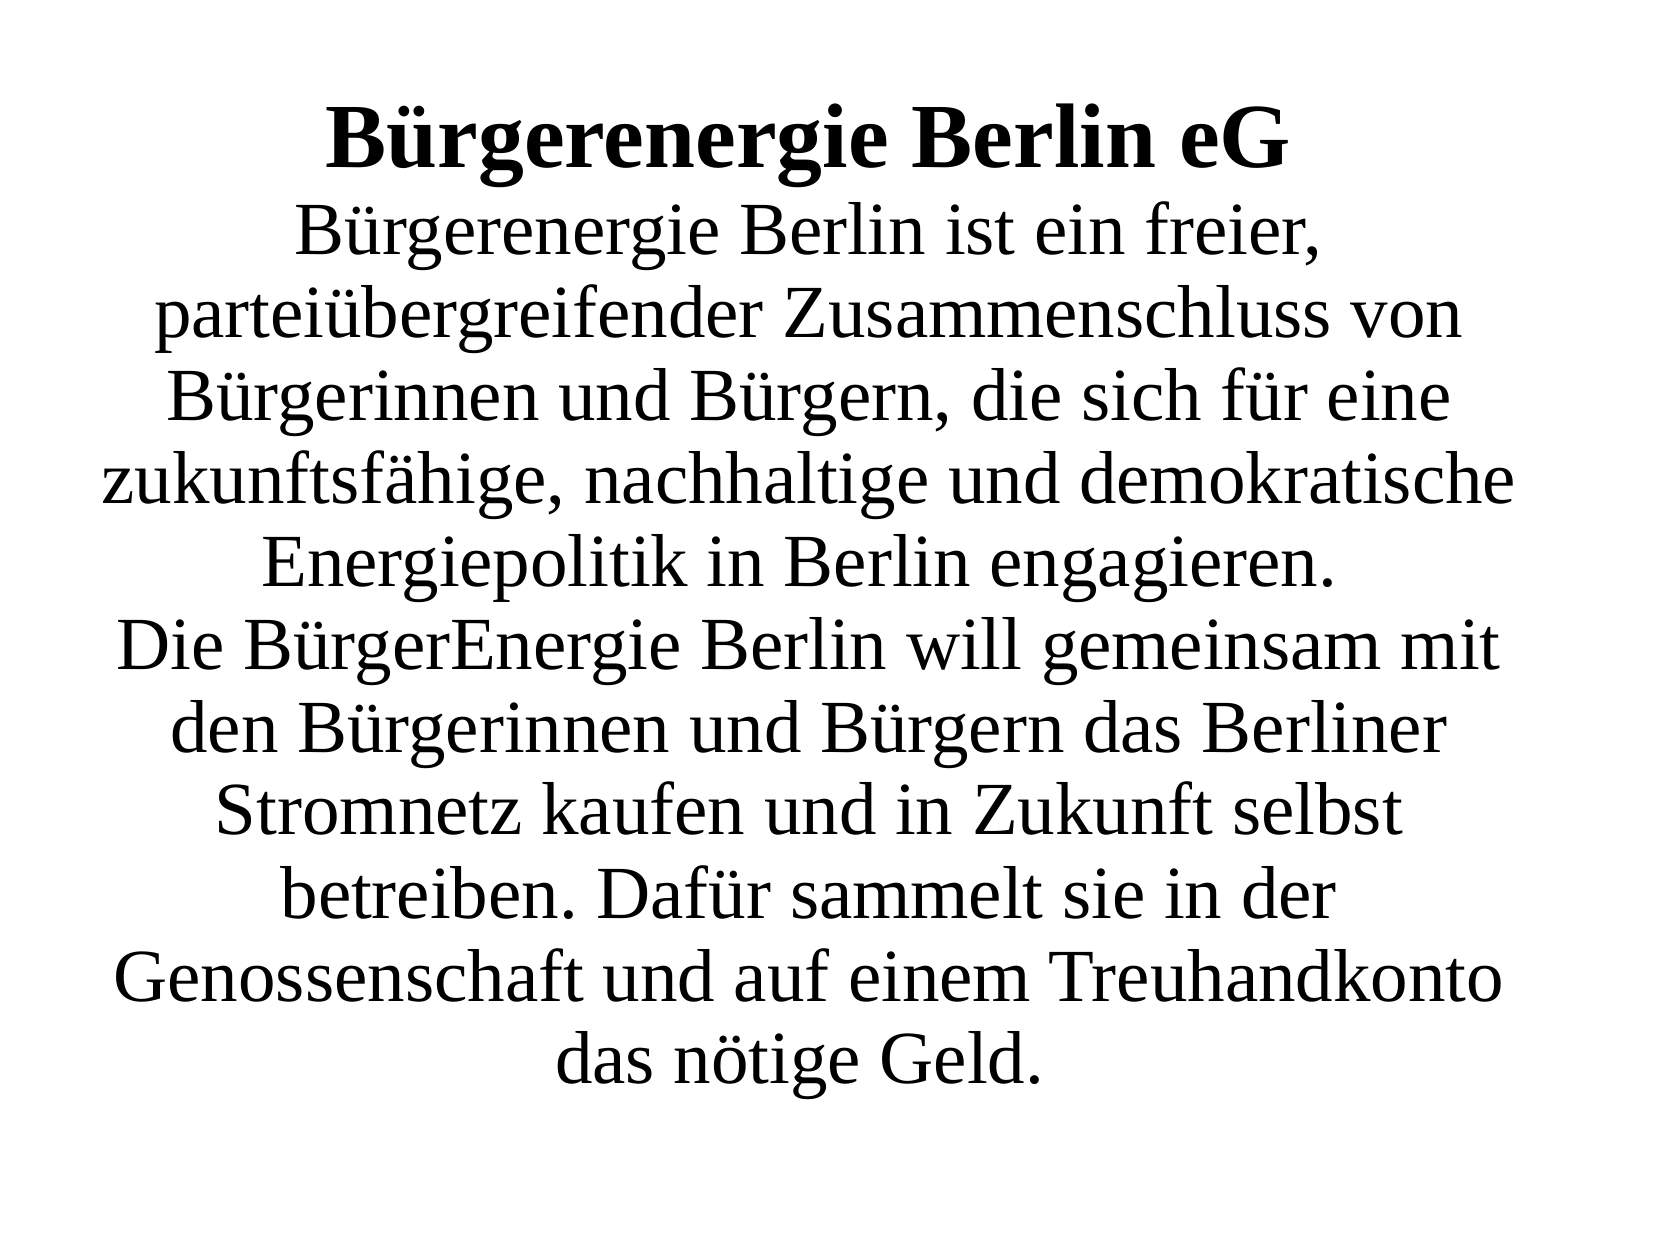

Bürgerenergie Berlin eG
Bürgerenergie Berlin ist ein freier, parteiübergreifender Zusammenschluss von Bürgerinnen und Bürgern, die sich für eine zukunftsfähige, nachhaltige und demokratische Energiepolitik in Berlin engagieren.
Die BürgerEnergie Berlin will gemeinsam mit den Bürgerinnen und Bürgern das Berliner Stromnetz kaufen und in Zukunft selbst betreiben. Dafür sammelt sie in der Genossenschaft und auf einem Treuhandkonto das nötige Geld.